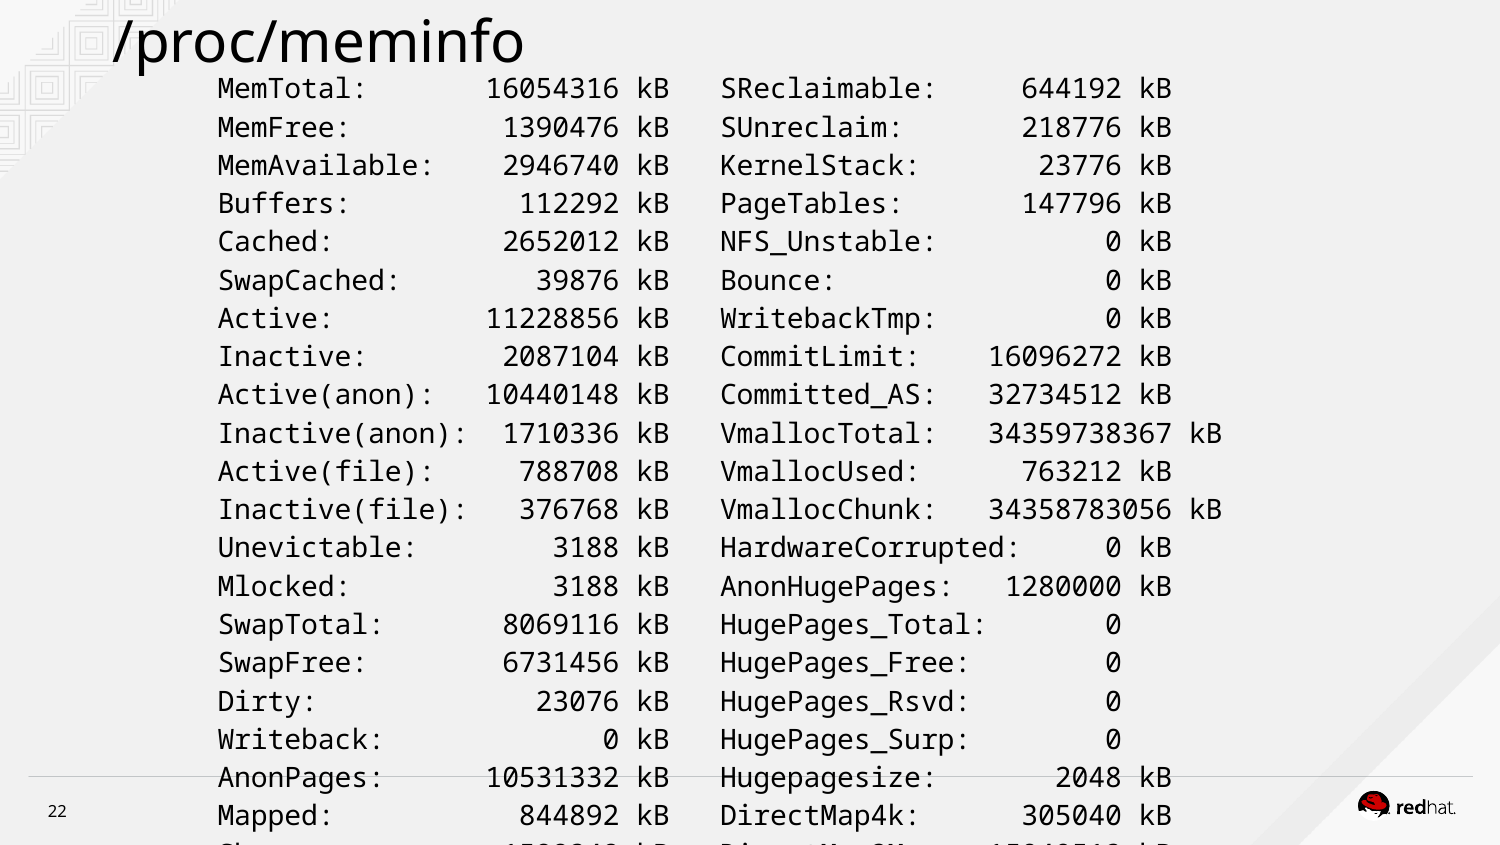

# /proc/meminfo
MemTotal: 16054316 kB
MemFree: 1390476 kB
MemAvailable: 2946740 kB
Buffers: 112292 kB
Cached: 2652012 kB
SwapCached: 39876 kB
Active: 11228856 kB
Inactive: 2087104 kB
Active(anon): 10440148 kB
Inactive(anon): 1710336 kB
Active(file): 788708 kB
Inactive(file): 376768 kB
Unevictable: 3188 kB
Mlocked: 3188 kB
SwapTotal: 8069116 kB
SwapFree: 6731456 kB
Dirty: 23076 kB
Writeback: 0 kB
AnonPages: 10531332 kB
Mapped: 844892 kB
Shmem: 1599248 kB
Slab: 862968 kB
SReclaimable: 644192 kB
SUnreclaim: 218776 kB
KernelStack: 23776 kB
PageTables: 147796 kB
NFS_Unstable: 0 kB
Bounce: 0 kB
WritebackTmp: 0 kB
CommitLimit: 16096272 kB
Committed_AS: 32734512 kB
VmallocTotal: 34359738367 kB
VmallocUsed: 763212 kB
VmallocChunk: 34358783056 kB
HardwareCorrupted: 0 kB
AnonHugePages: 1280000 kB
HugePages_Total: 0
HugePages_Free: 0
HugePages_Rsvd: 0
HugePages_Surp: 0
Hugepagesize: 2048 kB
DirectMap4k: 305040 kB
DirectMap2M: 15040512 kB
DirectMap1G: 1048576 kB
22